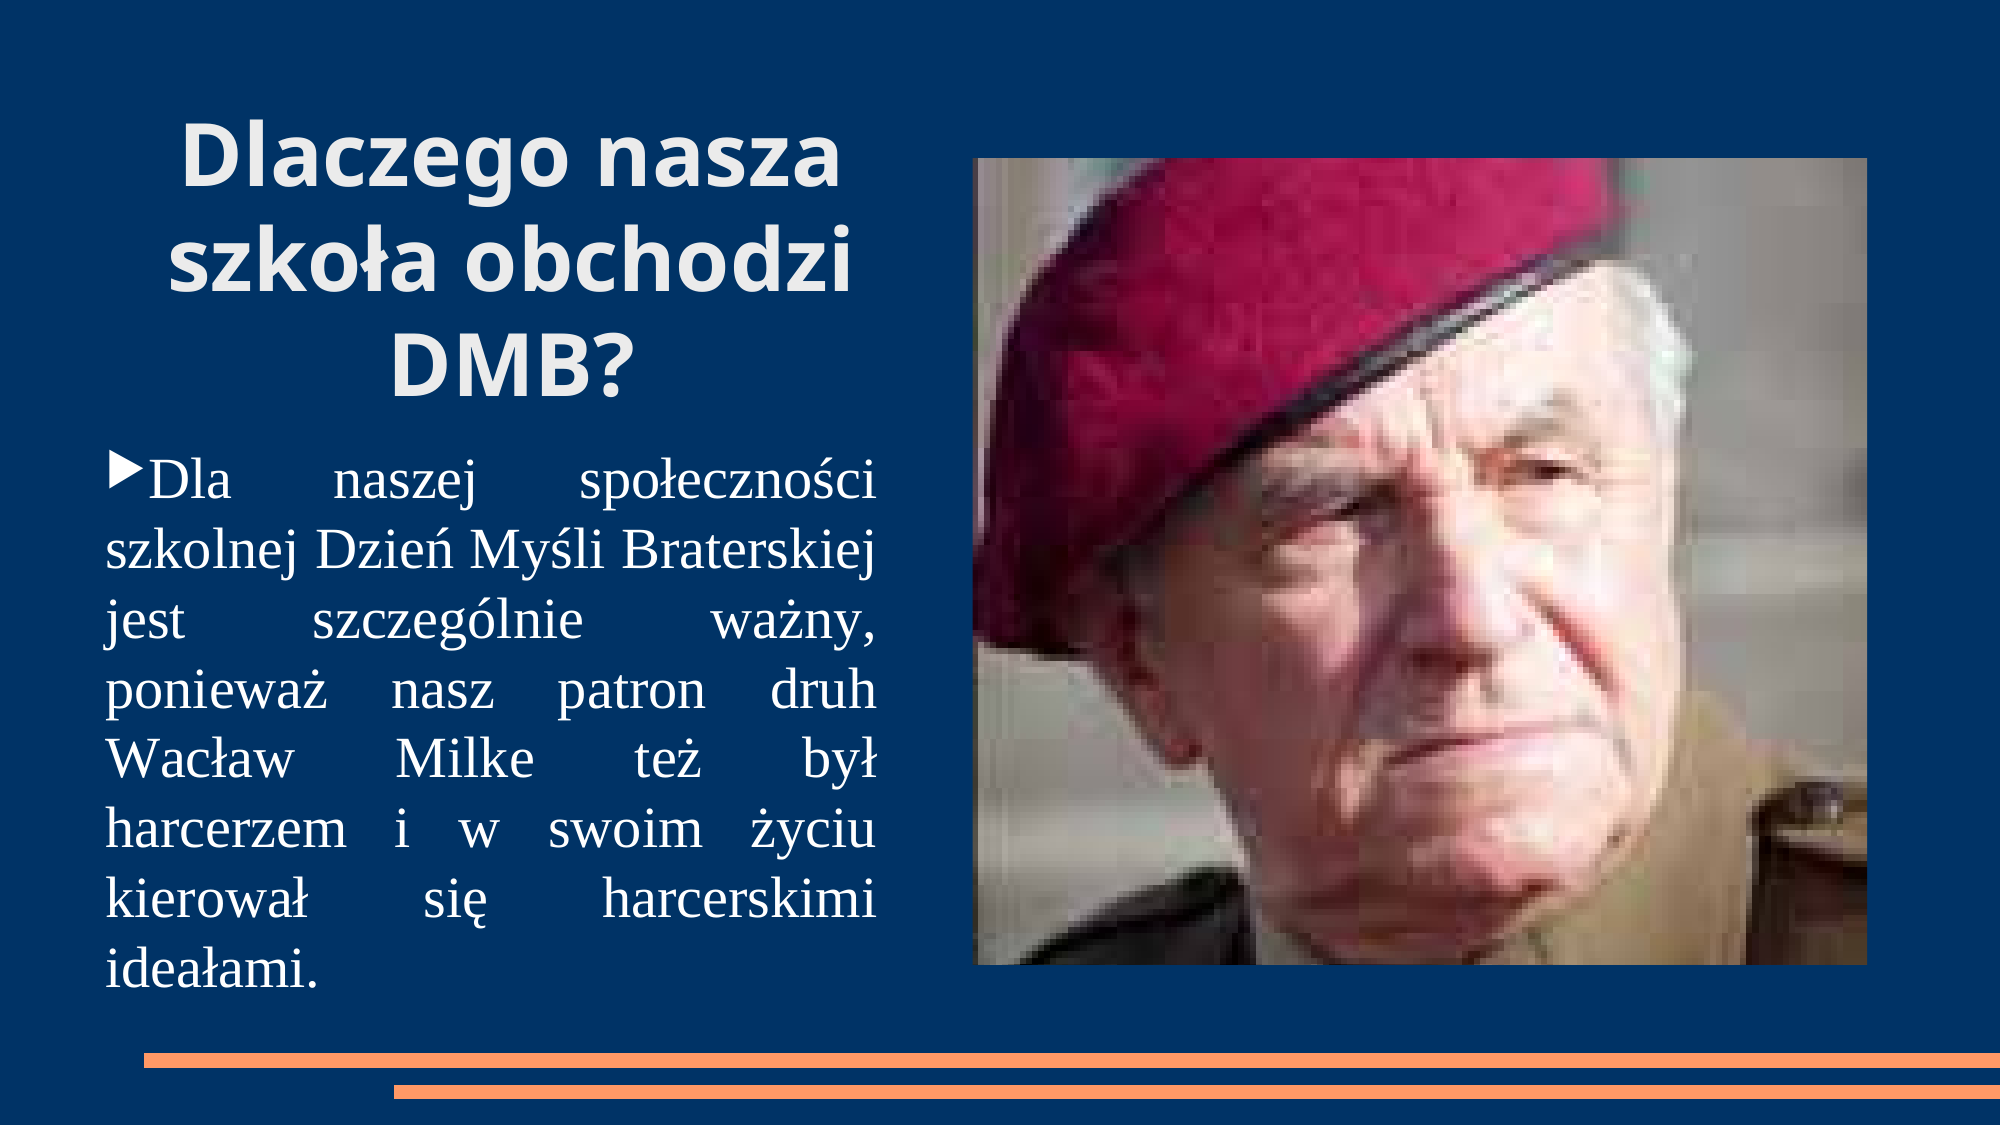

# Dlaczego nasza szkoła obchodzi DMB?
Dla naszej społeczności szkolnej Dzień Myśli Braterskiej jest szczególnie ważny, ponieważ nasz patron druh Wacław Milke też był harcerzem i w swoim życiu kierował się harcerskimi ideałami.